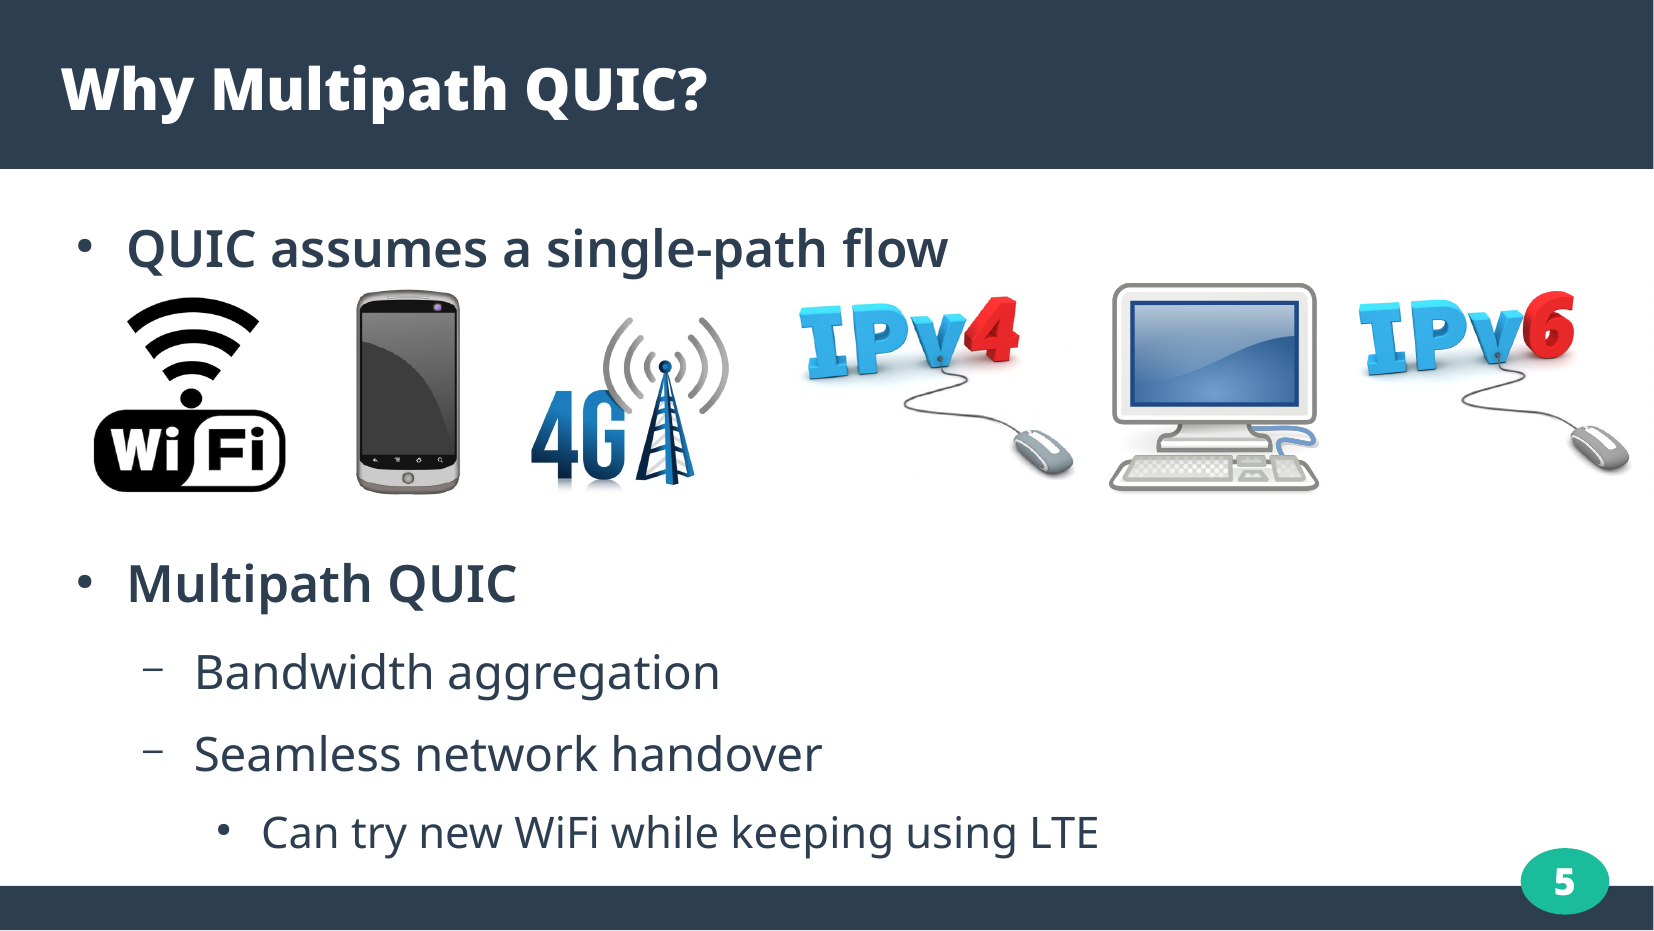

# Why Multipath QUIC?
QUIC assumes a single-path flow
Multipath QUIC
Bandwidth aggregation
Seamless network handover
Can try new WiFi while keeping using LTE
5